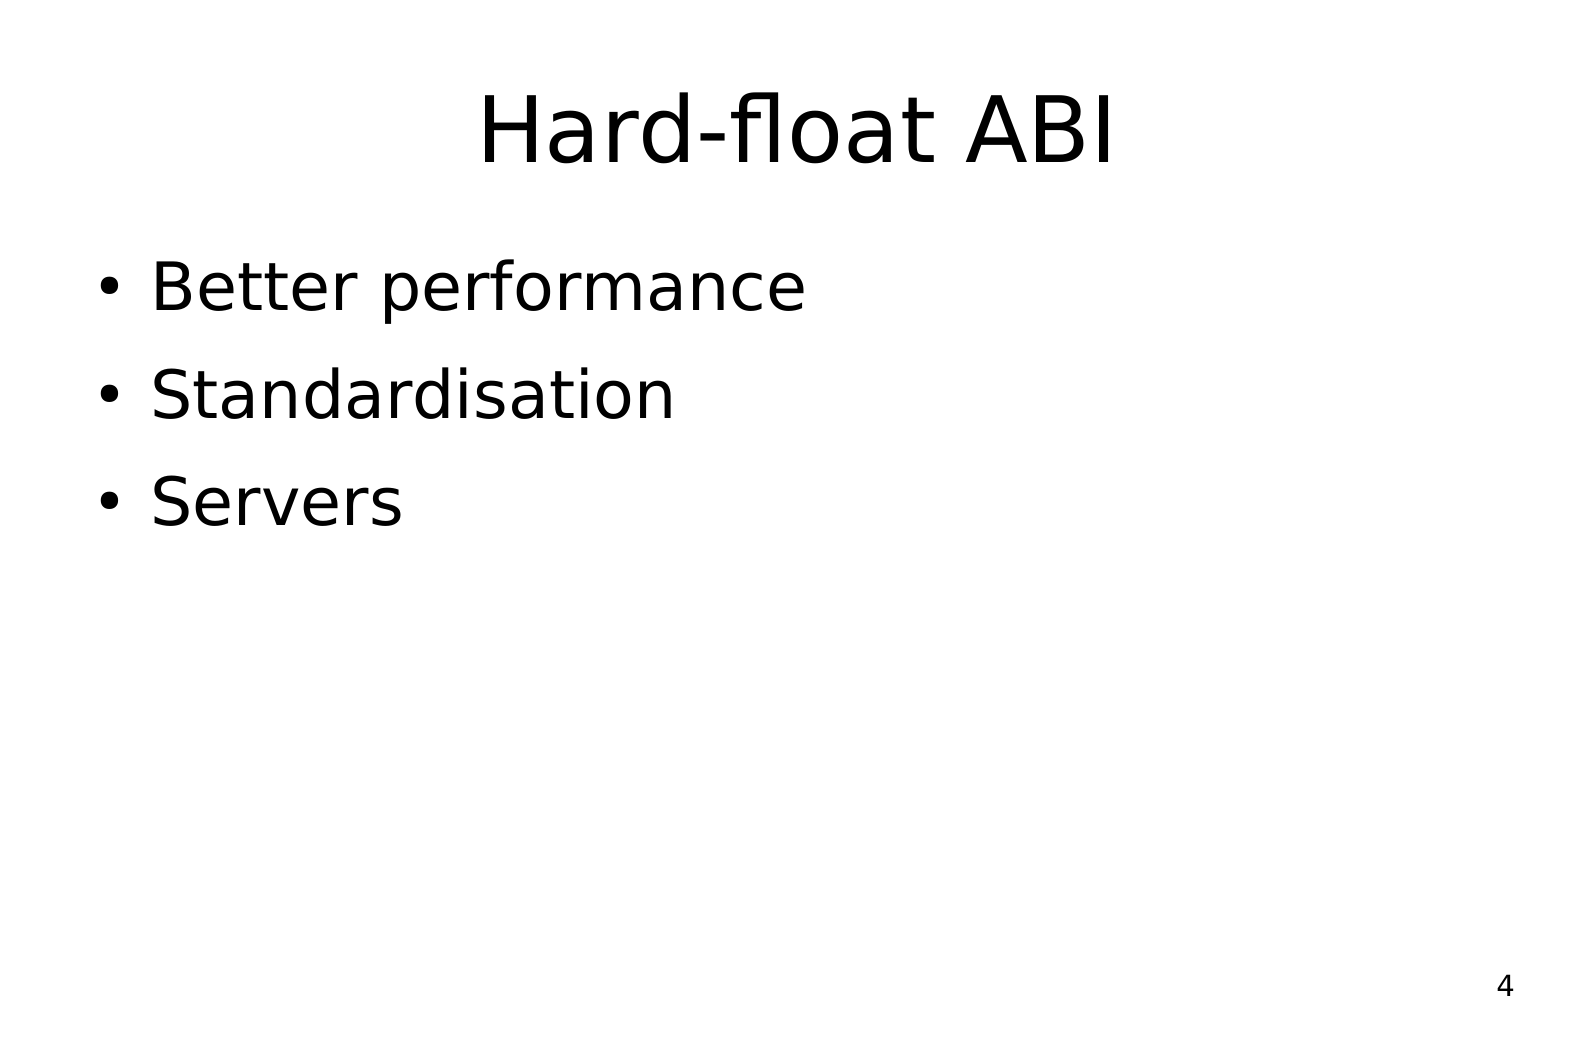

# Hard-float ABI
Better performance
Standardisation
Servers
4